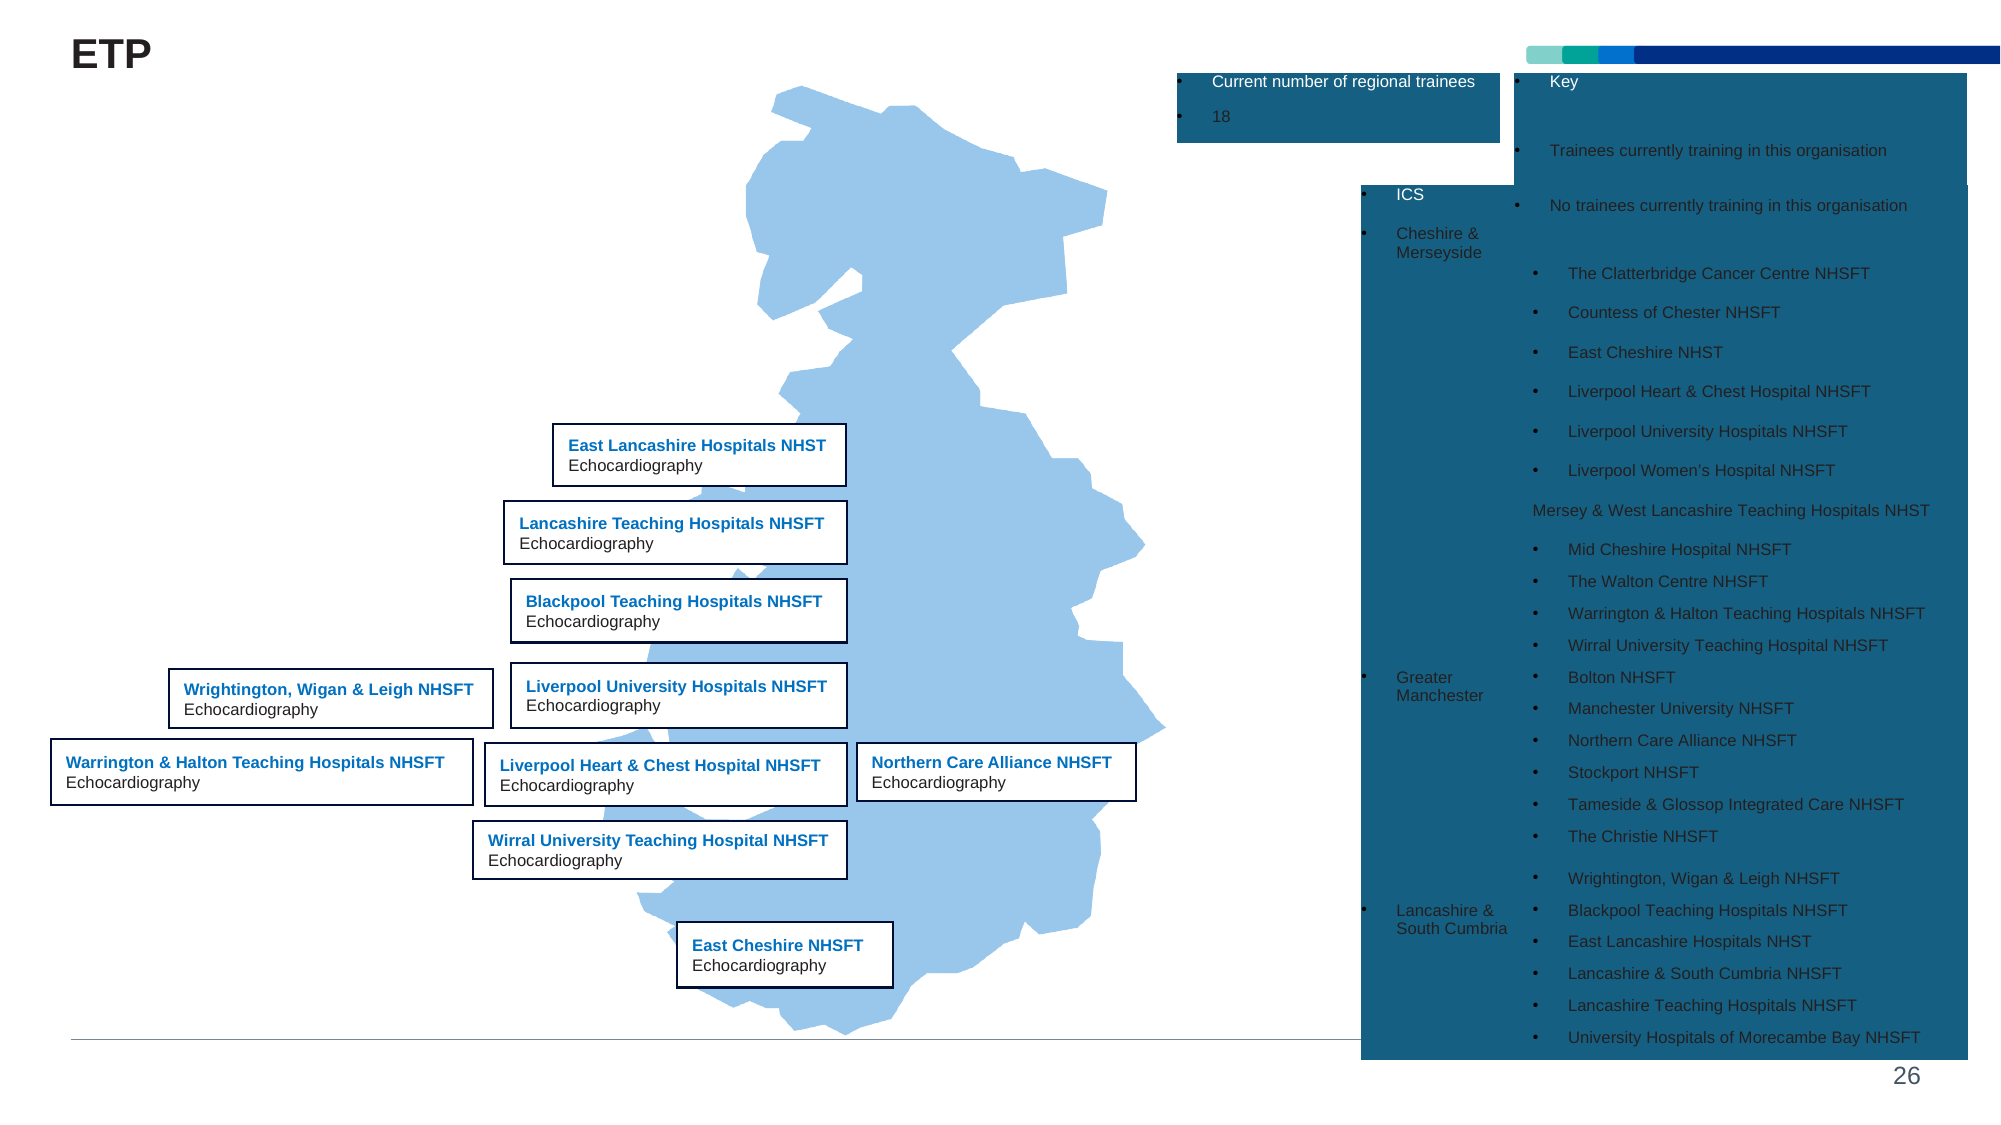

# ETP
| Current number of regional trainees |
| --- |
| 18 |
| Key | |
| --- | --- |
| Trainees currently training in this organisation | |
| No trainees currently training in this organisation | |
| ICS | Organisation |
| --- | --- |
| Cheshire & Merseyside | Alder Hey Children’s NHSFT |
| | The Clatterbridge Cancer Centre NHSFT |
| | Countess of Chester NHSFT |
| | East Cheshire NHST |
| | Liverpool Heart & Chest Hospital NHSFT |
| | Liverpool University Hospitals NHSFT |
| | Liverpool Women’s Hospital NHSFT |
| | Mersey & West Lancashire Teaching Hospitals NHST |
| | Mid Cheshire Hospital NHSFT |
| | The Walton Centre NHSFT |
| | Warrington & Halton Teaching Hospitals NHSFT |
| | Wirral University Teaching Hospital NHSFT |
| Greater Manchester | Bolton NHSFT |
| | Manchester University NHSFT |
| | Northern Care Alliance NHSFT |
| | Stockport NHSFT |
| | Tameside & Glossop Integrated Care NHSFT |
| | The Christie NHSFT |
| | Wrightington, Wigan & Leigh NHSFT |
| Lancashire & South Cumbria | Blackpool Teaching Hospitals NHSFT |
| | East Lancashire Hospitals NHST |
| | Lancashire & South Cumbria NHSFT |
| | Lancashire Teaching Hospitals NHSFT |
| | University Hospitals of Morecambe Bay NHSFT |
East Lancashire Hospitals NHST
Echocardiography
Lancashire Teaching Hospitals NHSFT
Echocardiography
Blackpool Teaching Hospitals NHSFT
Echocardiography
Liverpool University Hospitals NHSFT
Echocardiography
Wrightington, Wigan & Leigh NHSFT
Echocardiography
Warrington & Halton Teaching Hospitals NHSFT
Echocardiography
Northern Care Alliance NHSFT
Echocardiography
Liverpool Heart & Chest Hospital NHSFT
Echocardiography
Wirral University Teaching Hospital NHSFT
Echocardiography
East Cheshire NHSFT
Echocardiography